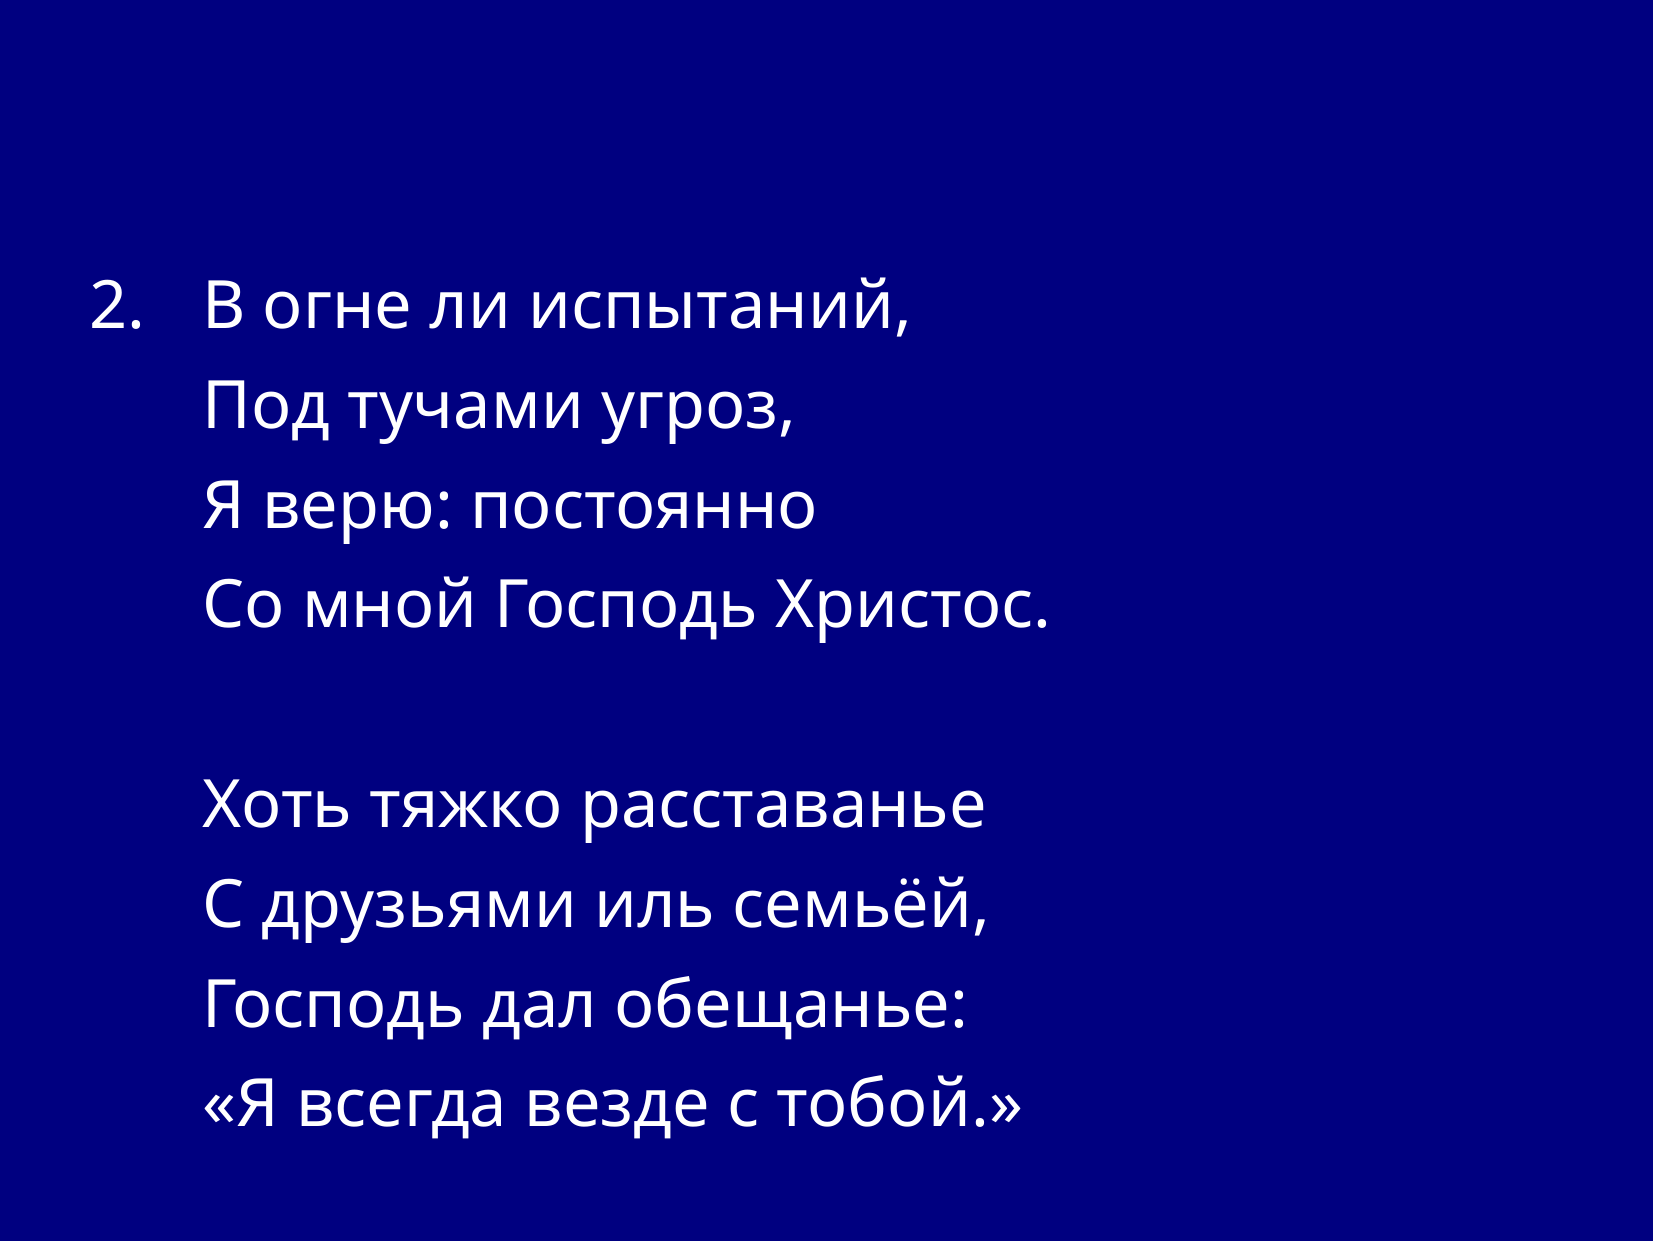

2.	В огне ли испытаний,
	Под тучами угроз,
	Я верю: постоянно
	Со мной Господь Христос.
	Хоть тяжко расставанье
	С друзьями иль семьёй,
	Господь дал обещанье:
	«Я всегда везде с тобой.»